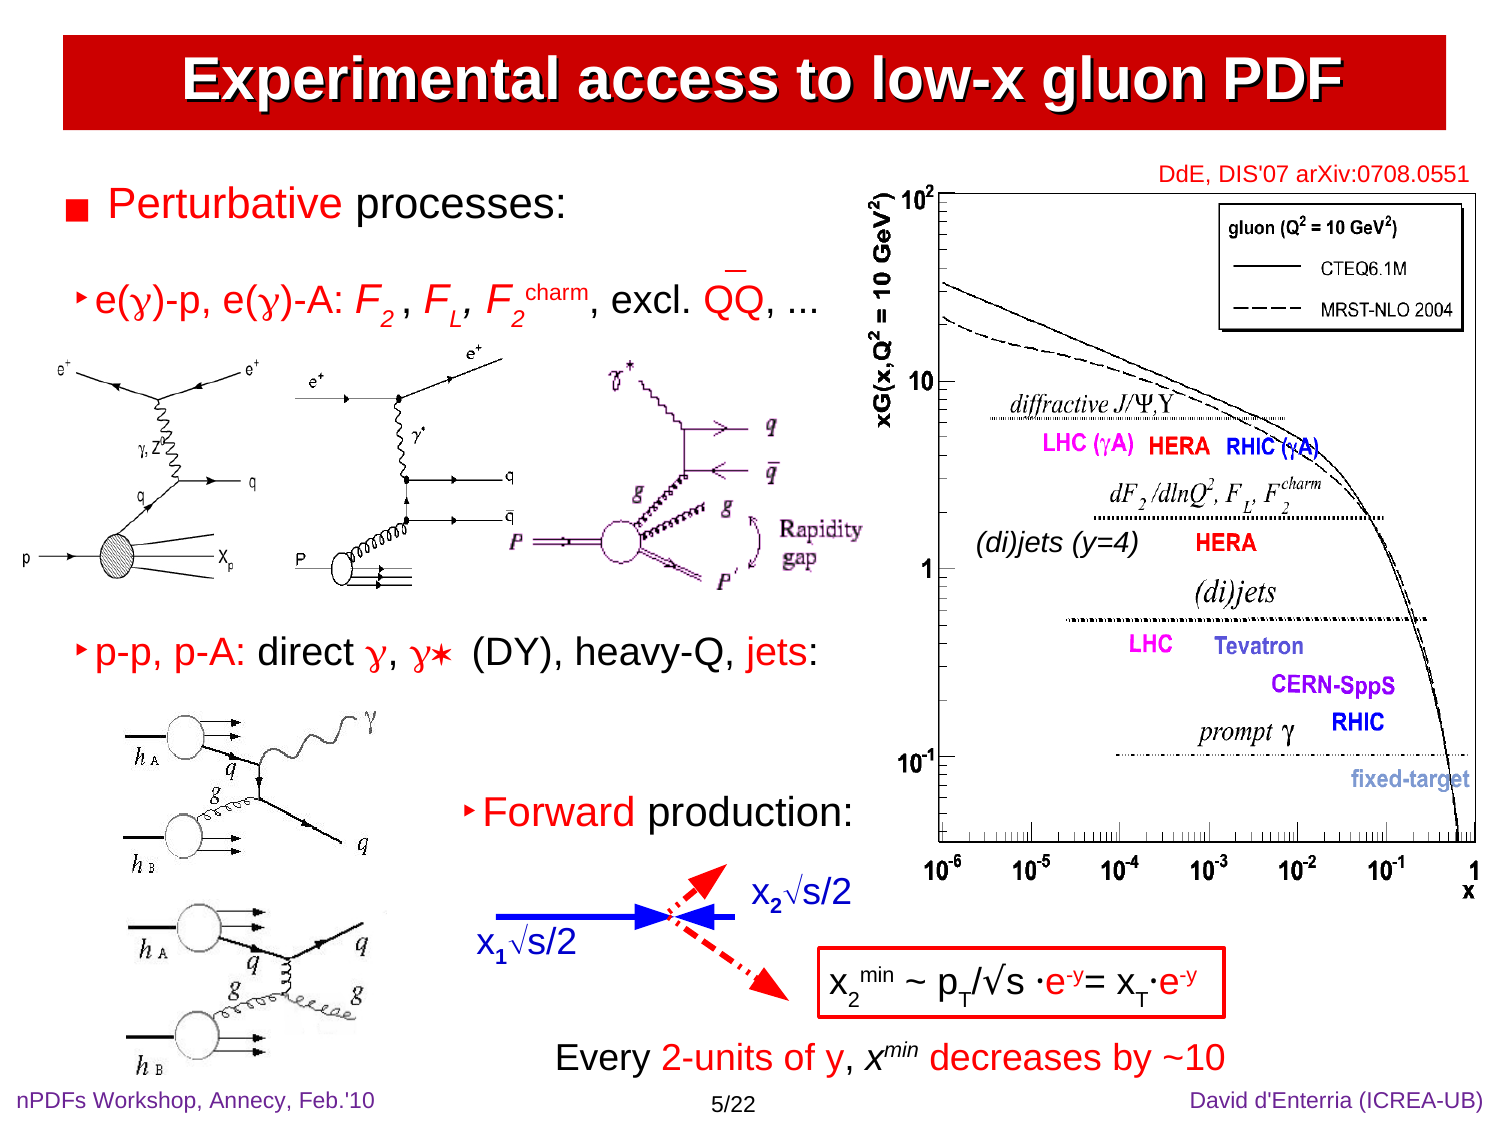

# Experimental access to low-x gluon PDF
DdE, DIS'07 arXiv:0708.0551
■ Perturbative processes:
 ‣ e(g)-p, e(g)-A: F2 , FL, F2charm, excl. QQ, ...
 ‣ p-p, p-A: direct g, g* (DY), heavy-Q, jets:
_
(di)jets (y=4)
‣ Forward production:
pT
x2s/2
...
x1s/2
x2min ~ pT/√s ·e-y= xT·e-y
Every 2-units of y, xmin decreases by ~10